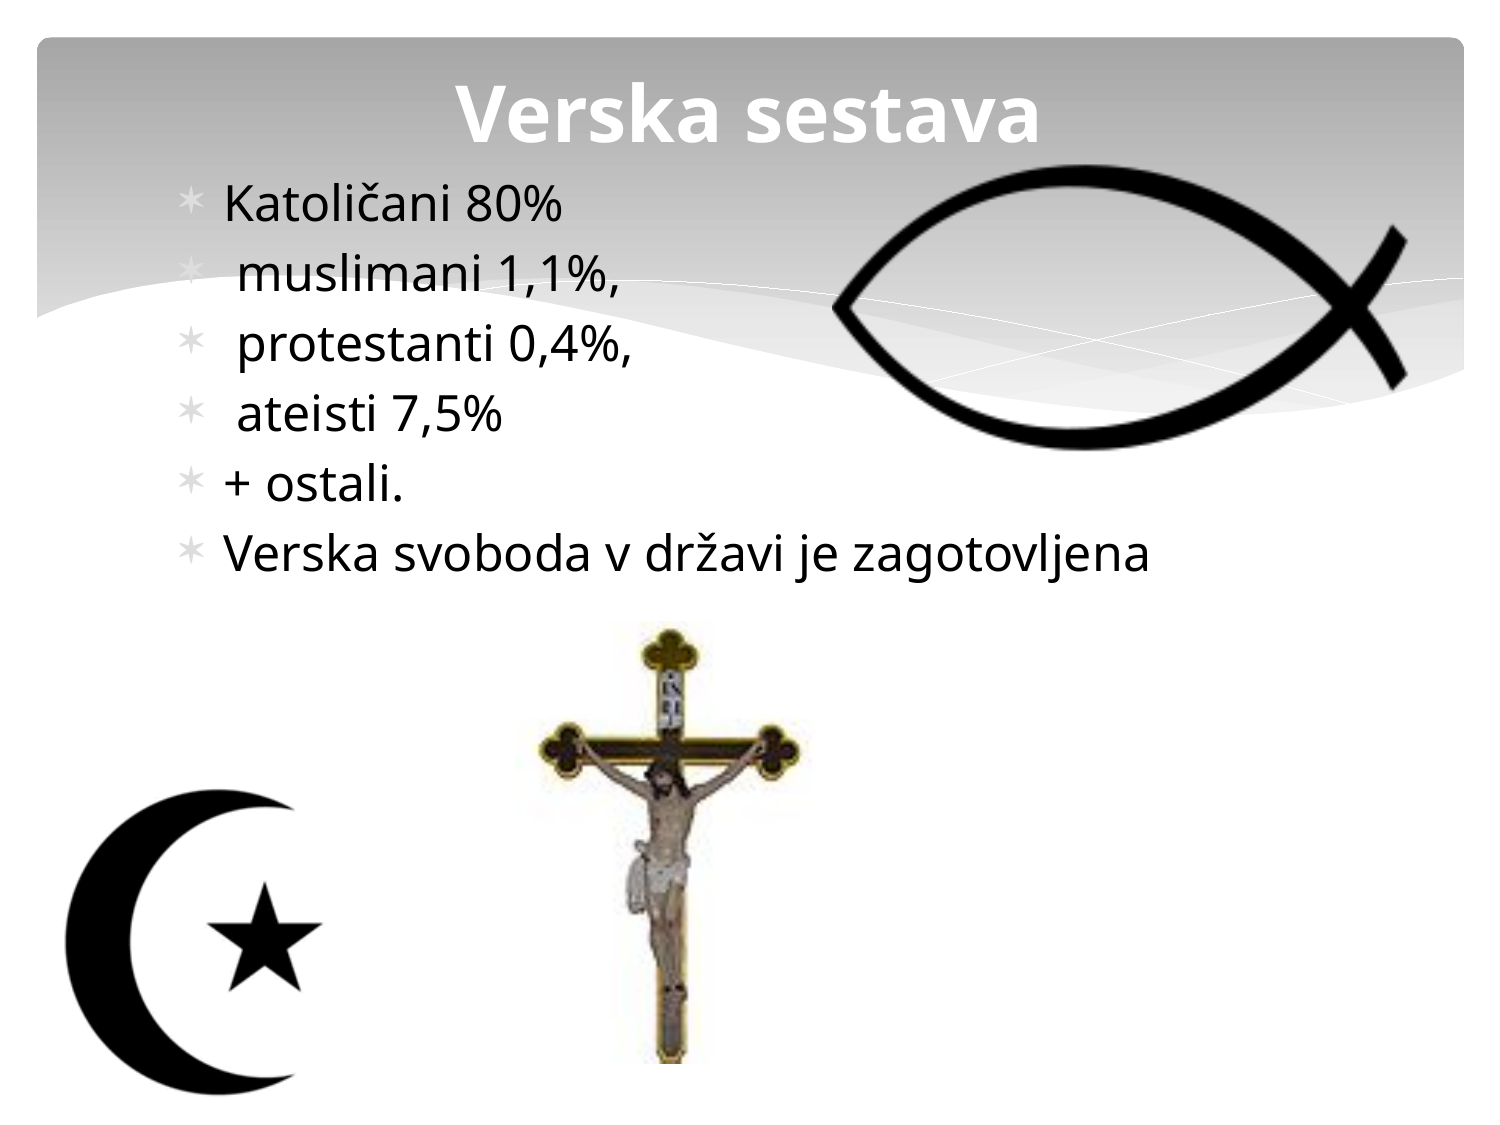

Verska sestava
# Katoličani 80%
 muslimani 1,1%,
 protestanti 0,4%,
 ateisti 7,5%
+ ostali.
Verska svoboda v državi je zagotovljena